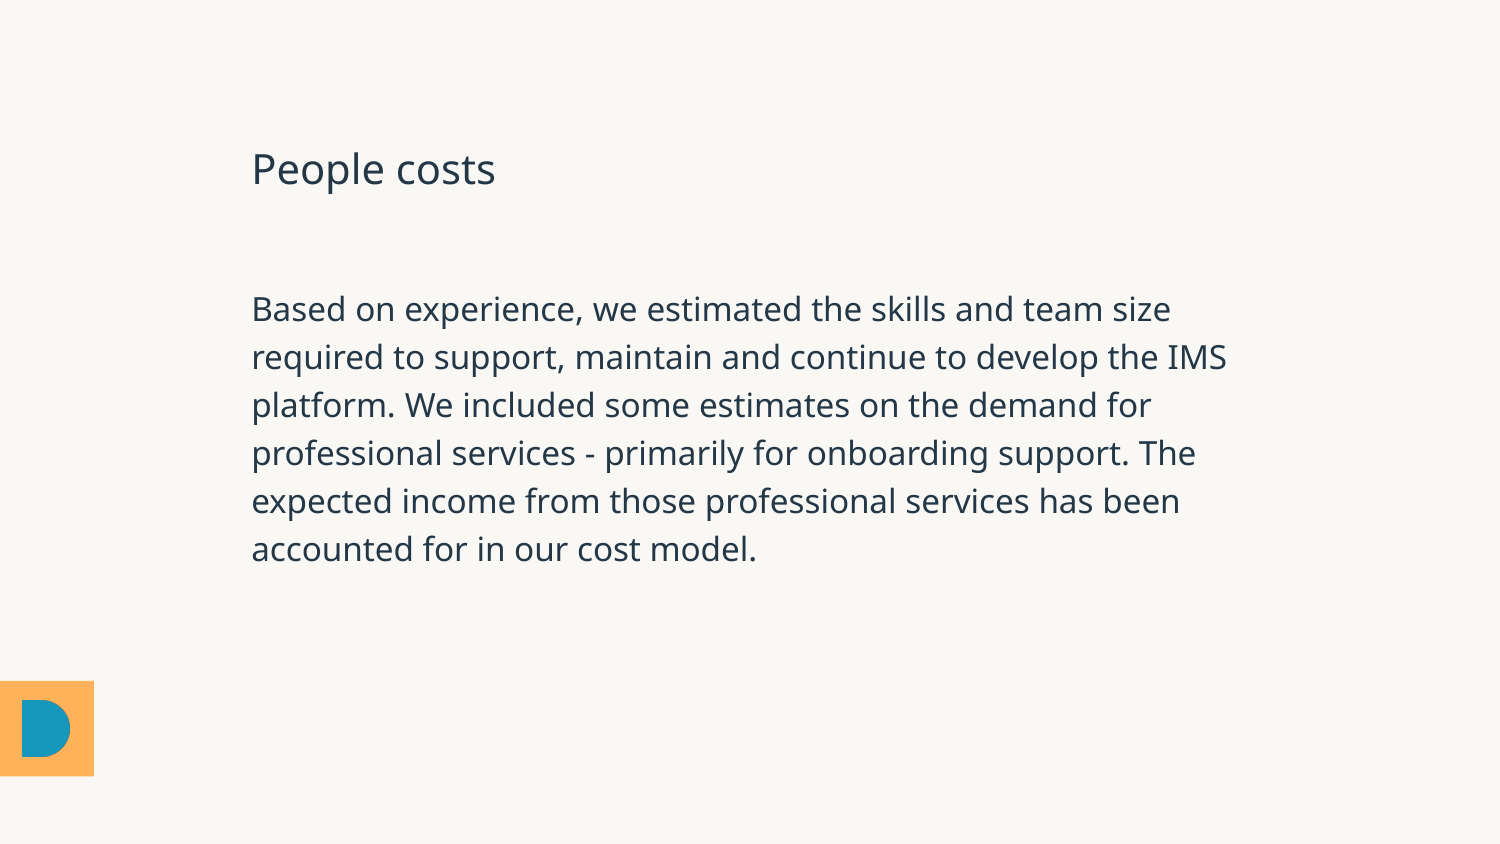

# People costs
Based on experience, we estimated the skills and team size required to support, maintain and continue to develop the IMS platform. We included some estimates on the demand for professional services - primarily for onboarding support. The expected income from those professional services has been accounted for in our cost model.